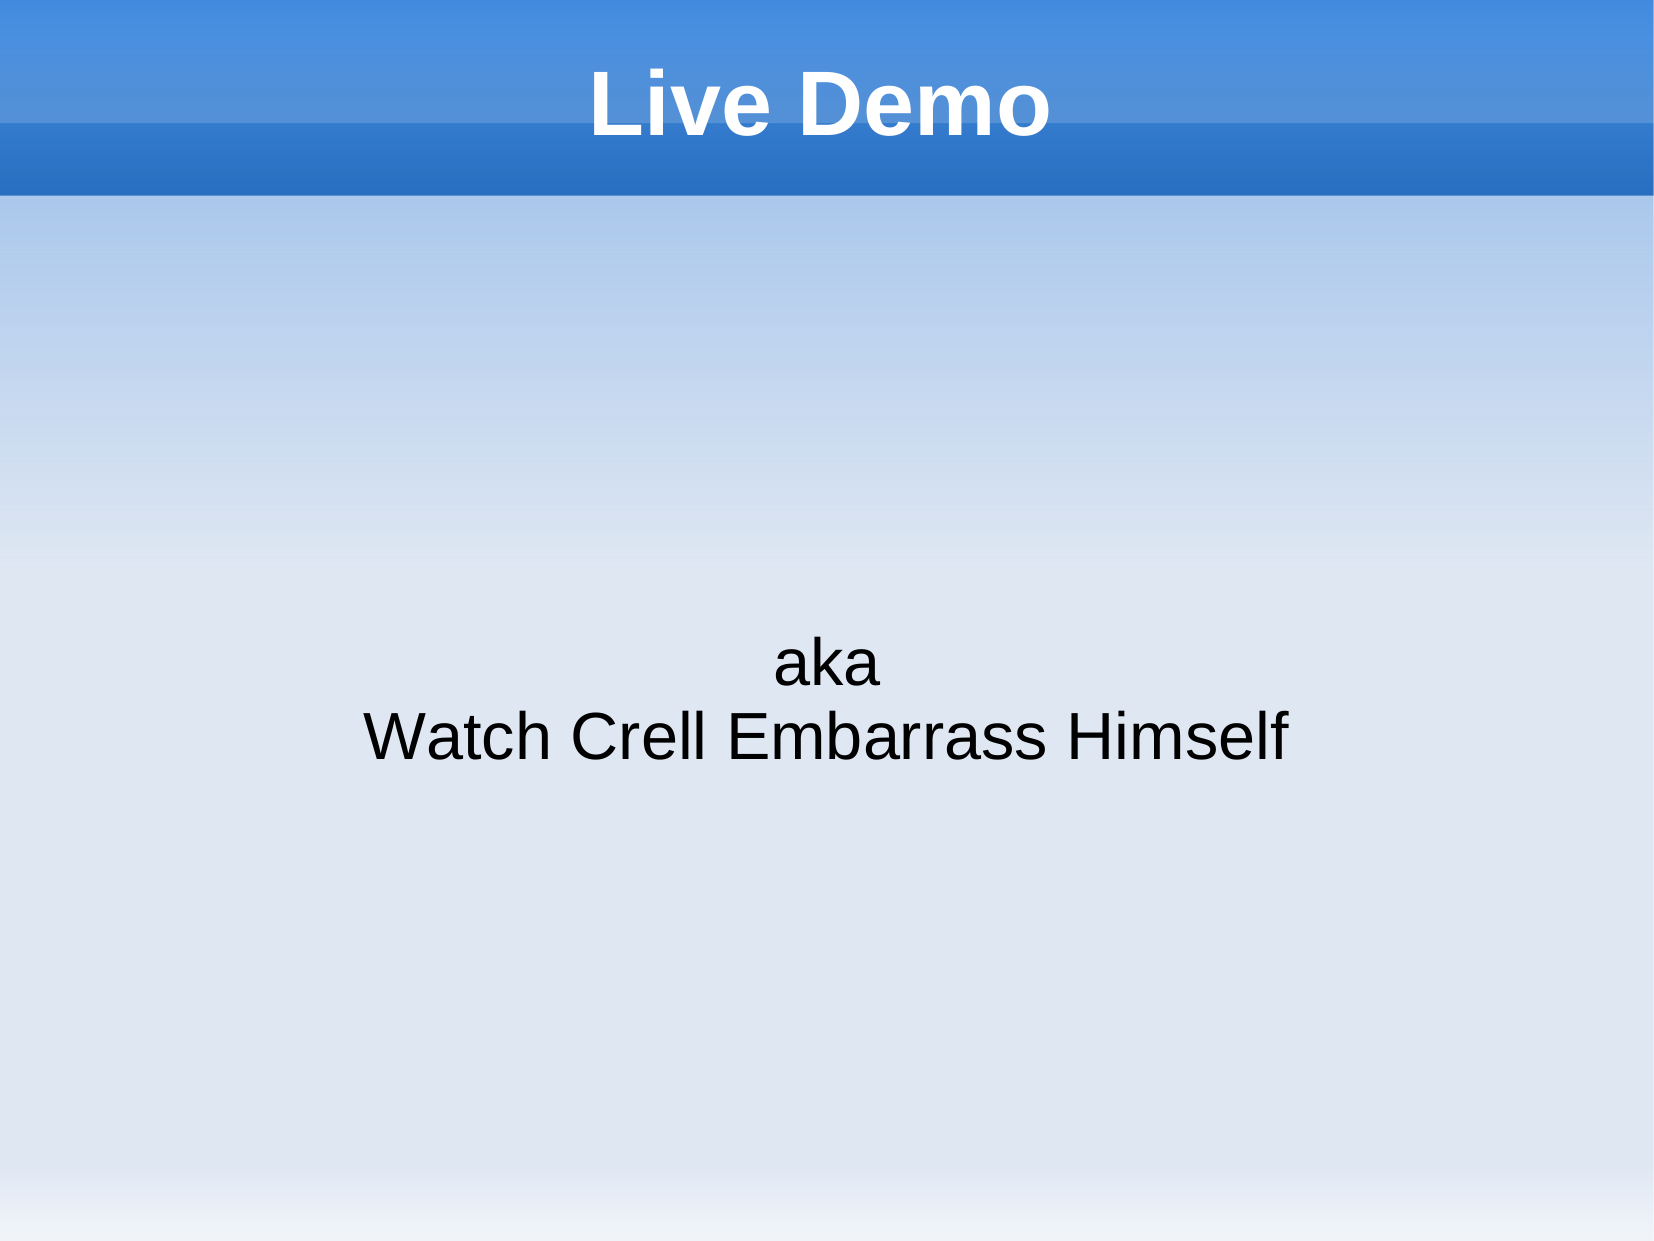

Live Demo
# aka
Watch Crell Embarrass Himself